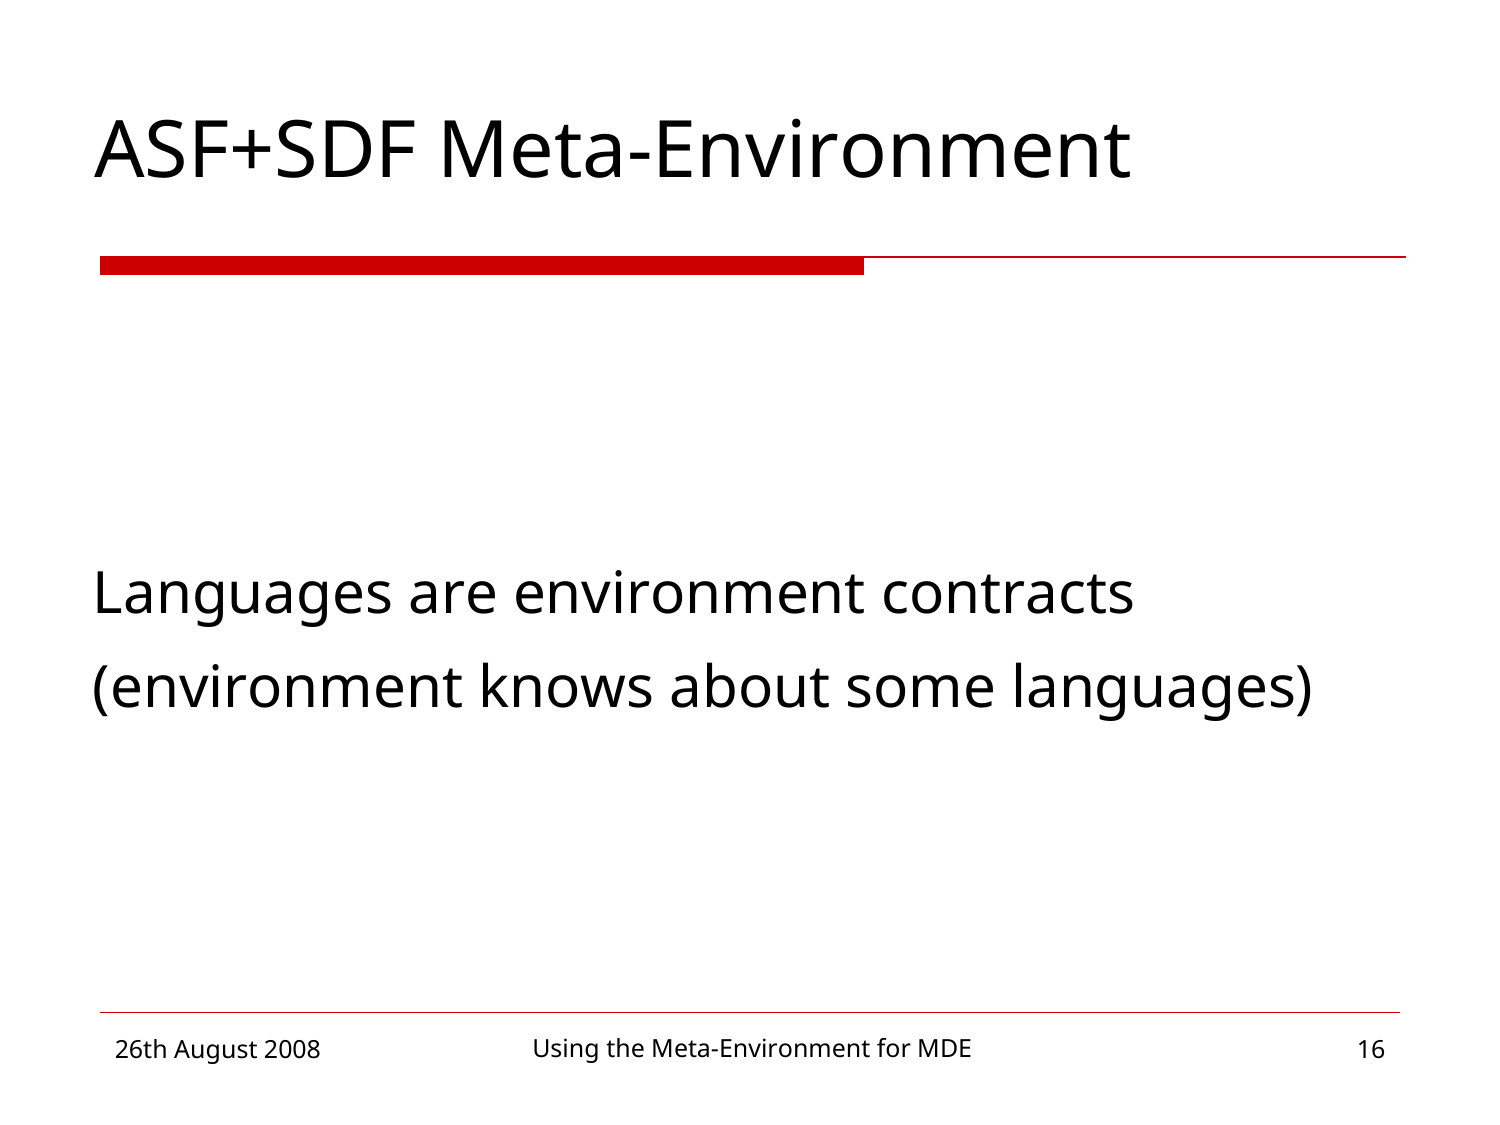

# ASF+SDF Meta-Environment
Languages are environment contracts
(environment knows about some languages)
Using the Meta-Environment for MDE
26th August 2008
16